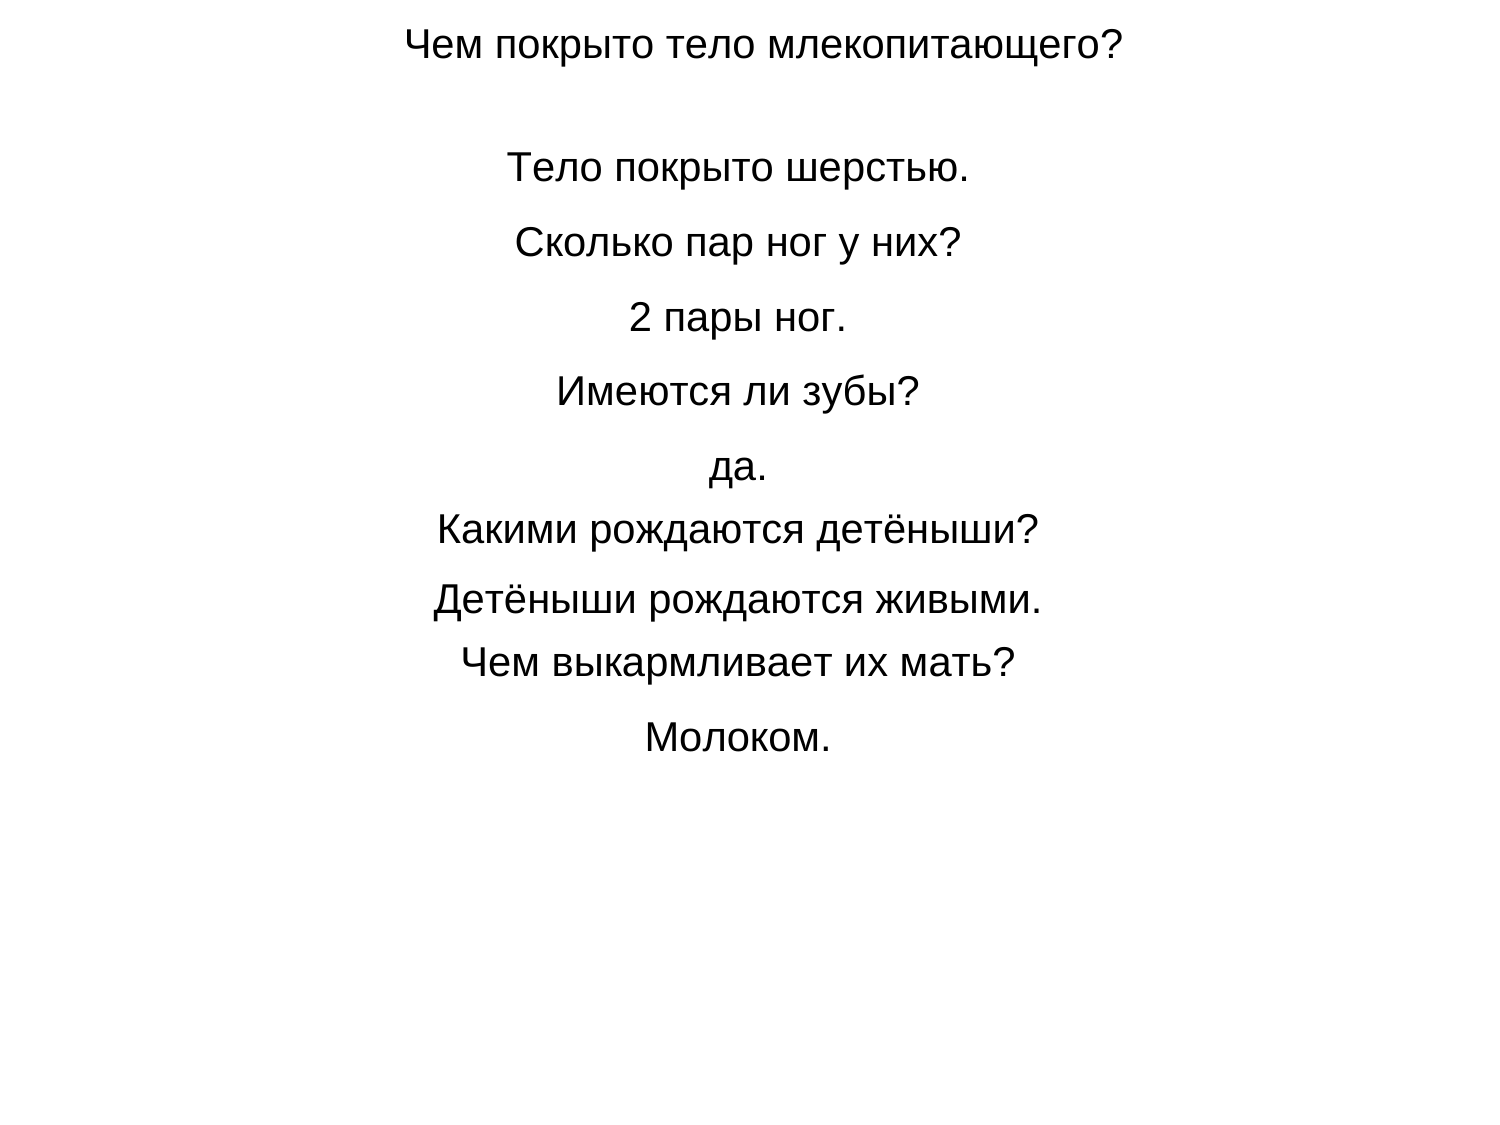

# Чем покрыто тело млекопитающего?
Тело покрыто шерстью.
Сколько пар ног у них?
2 пары ног.
Имеются ли зубы?
да.
Какими рождаются детёныши?
Детёныши рождаются живыми.
Чем выкармливает их мать?
Молоком.